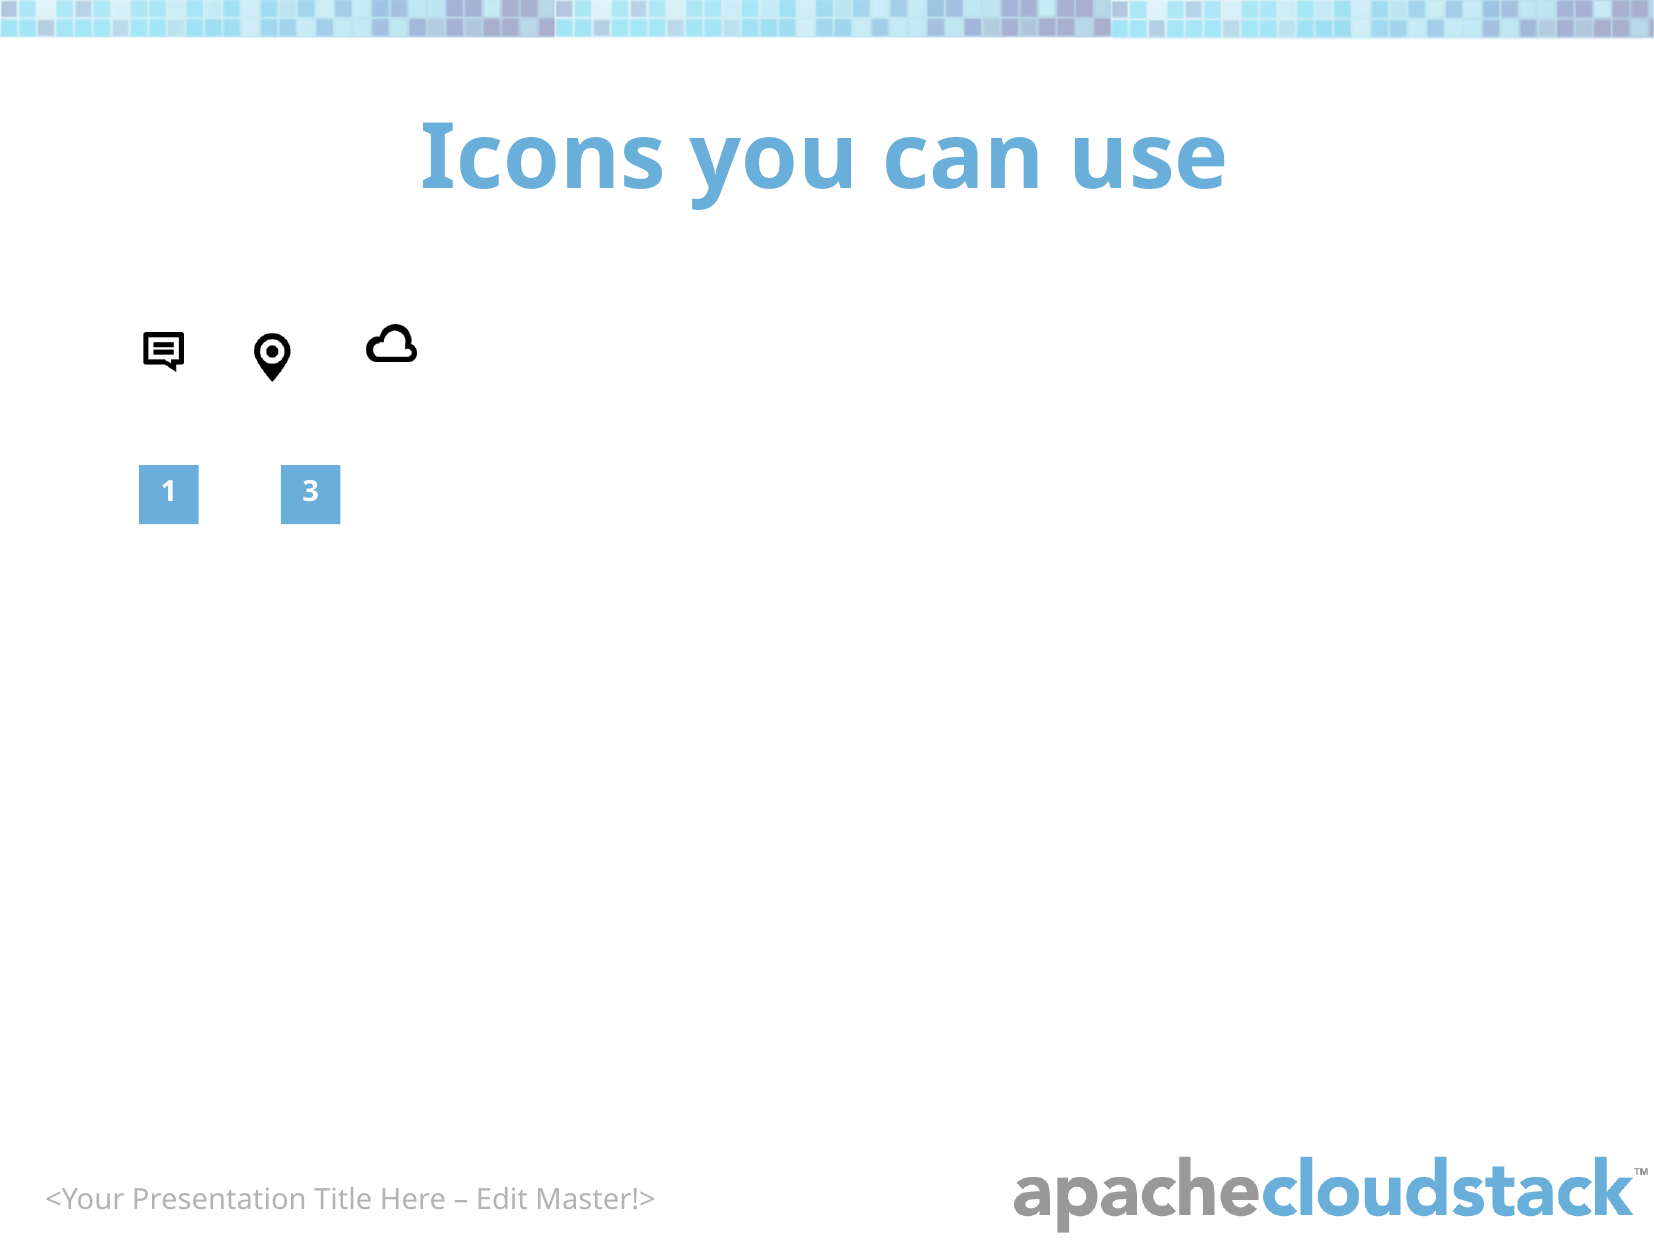

# Icons you can use
2
1
3